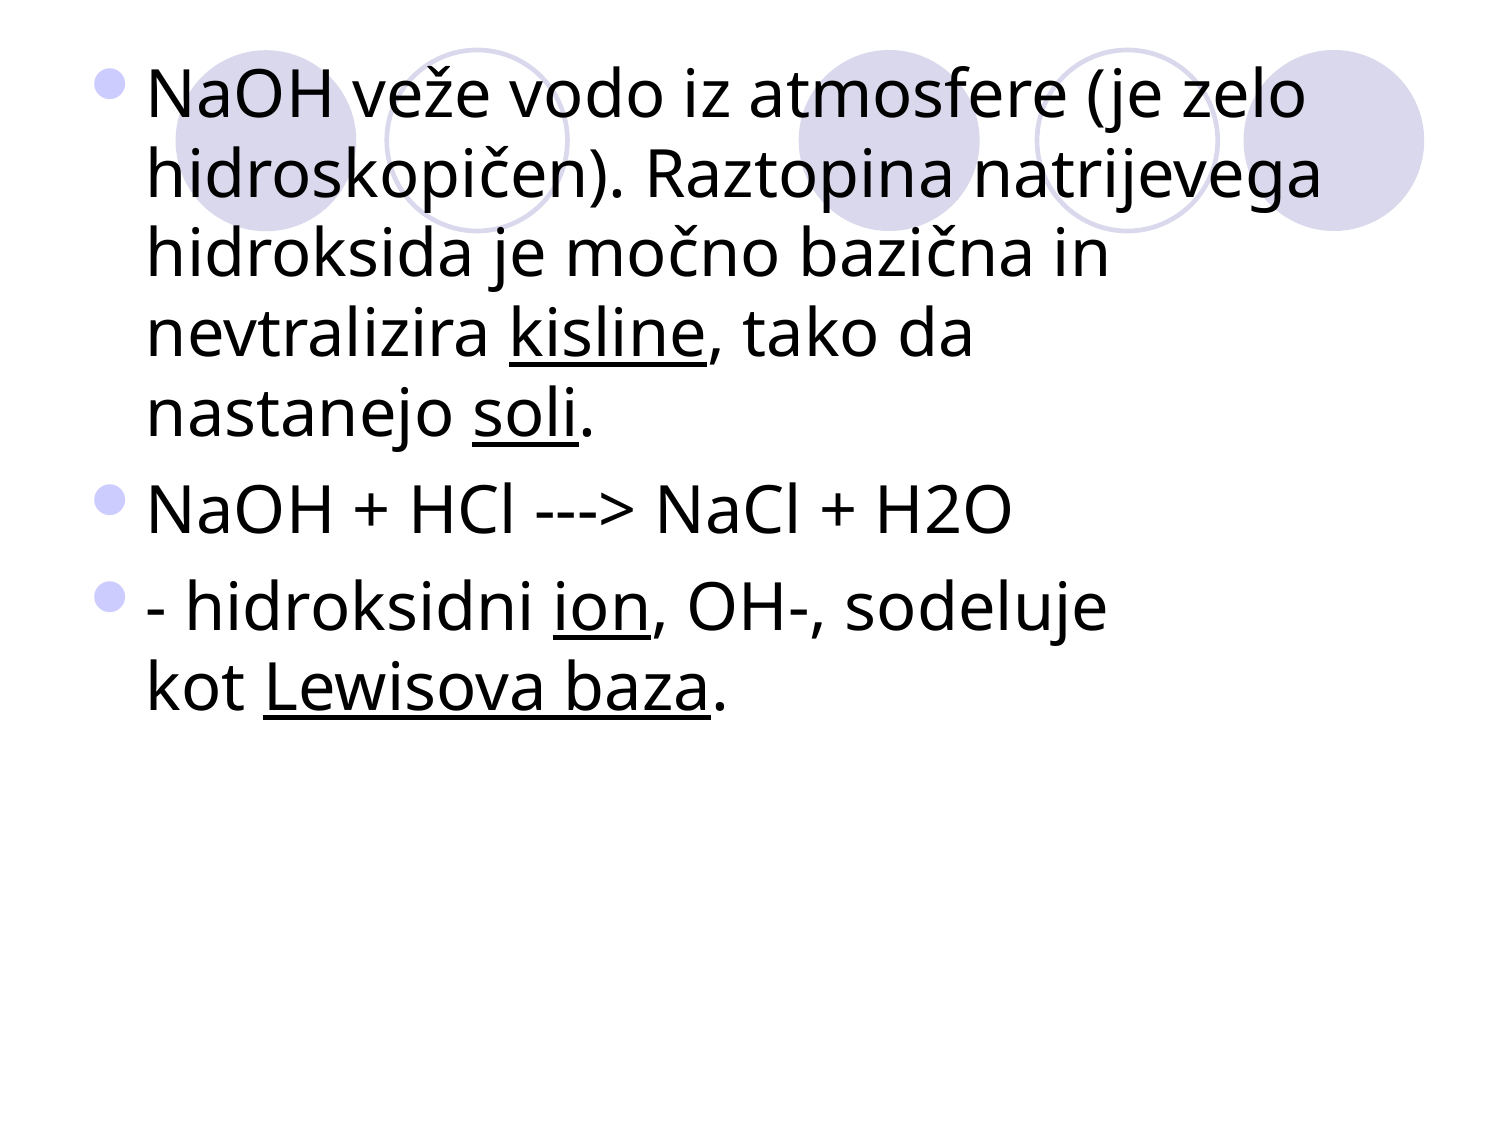

NaOH veže vodo iz atmosfere (je zelo hidroskopičen). Raztopina natrijevega hidroksida je močno bazična in nevtralizira kisline, tako da nastanejo soli.
NaOH + HCl ---> NaCl + H2O
- hidroksidni ion, OH-, sodeluje kot Lewisova baza.
#